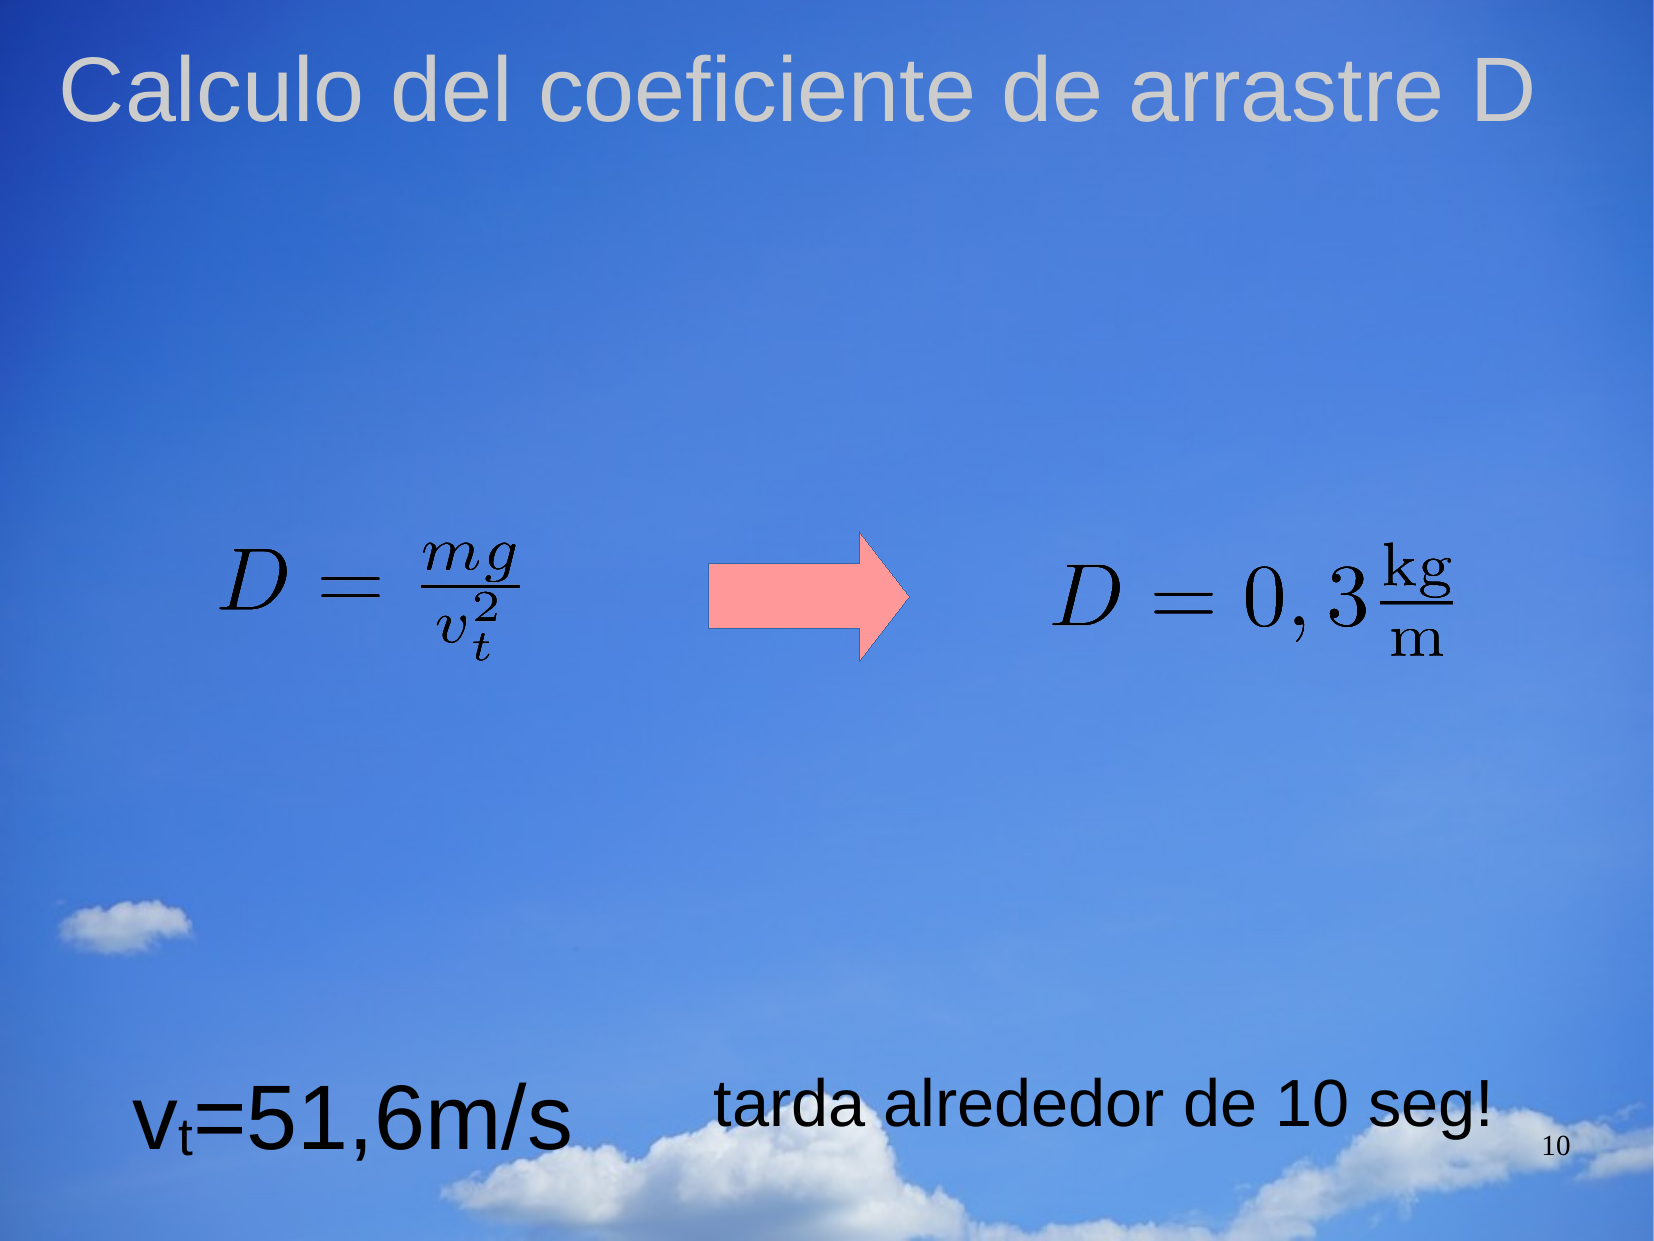

# Calculo del coeficiente de arrastre D
tarda alrededor de 10 seg!
vt=51,6m/s
10